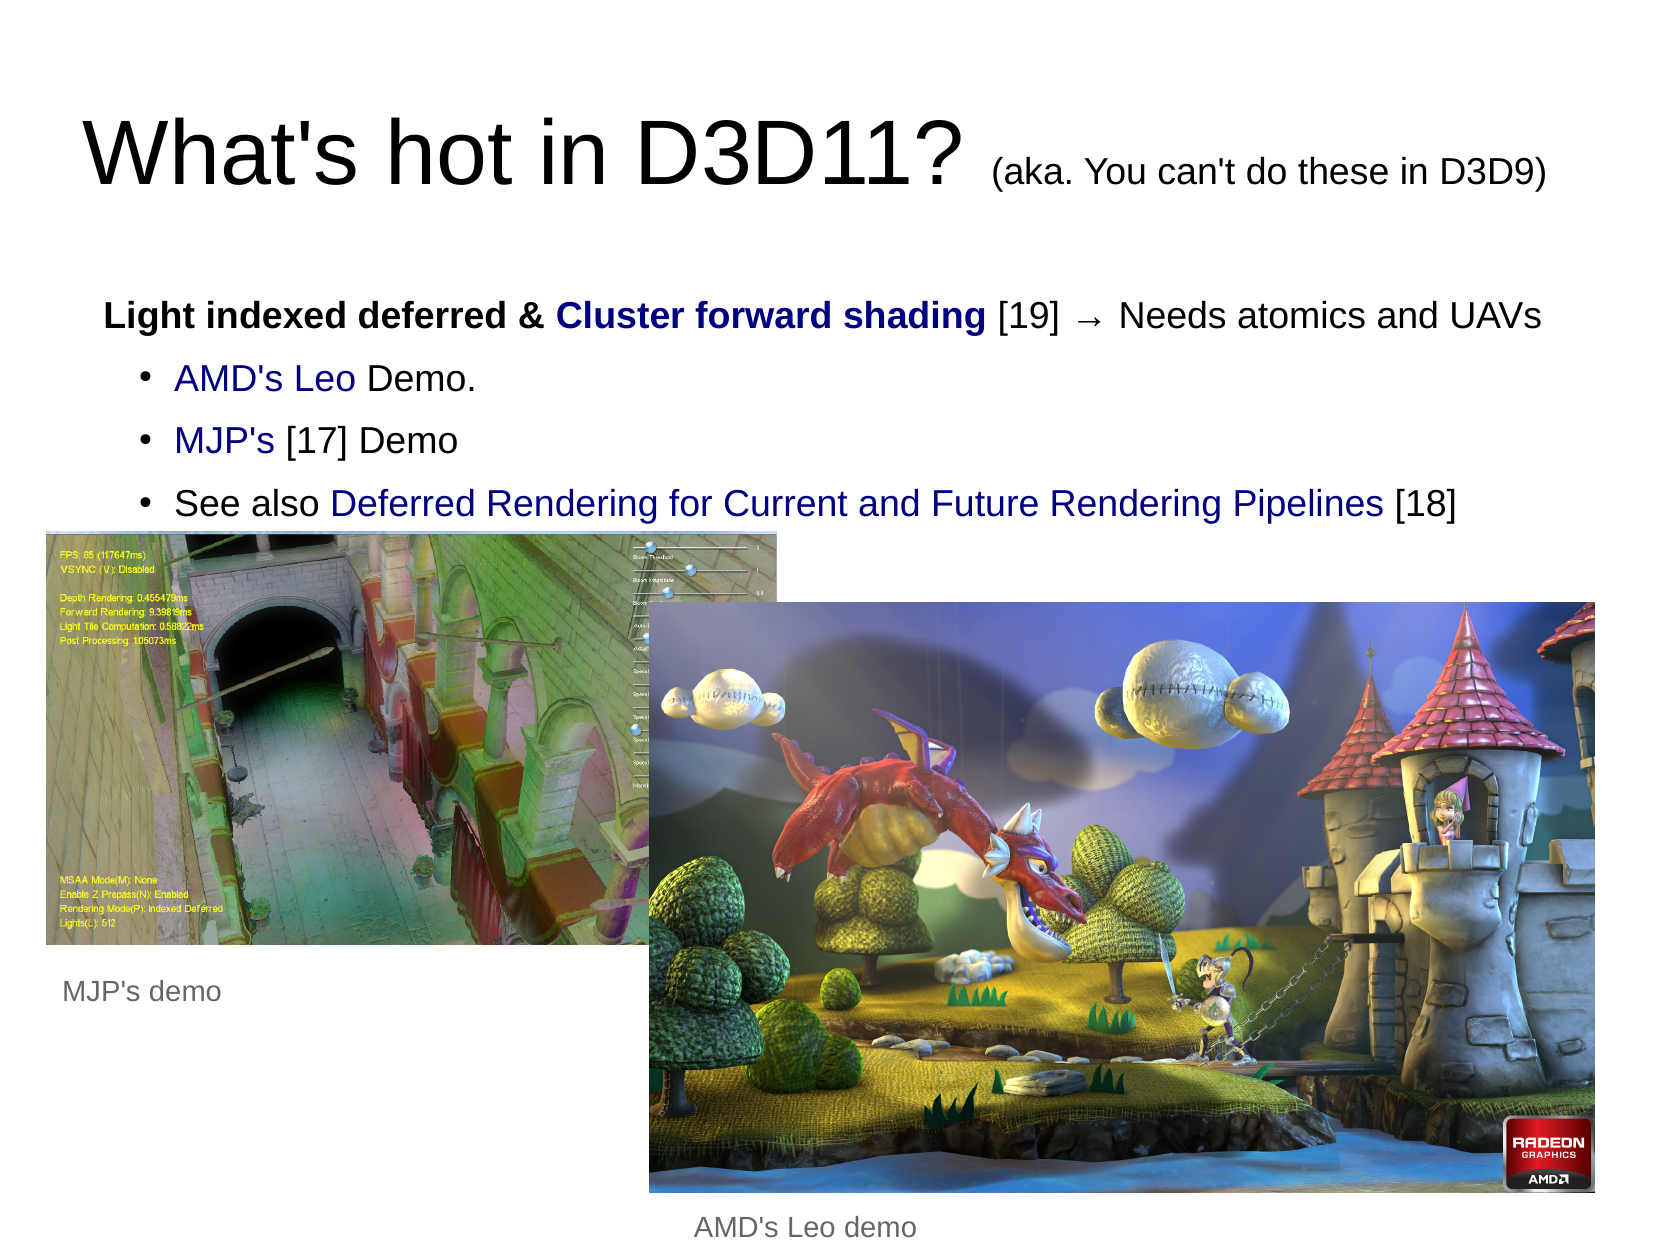

# What's hot in D3D11? (aka. You can't do these in D3D9)
Light indexed deferred & Cluster forward shading [19] → Needs atomics and UAVs
AMD's Leo Demo.
MJP's [17] Demo
See also Deferred Rendering for Current and Future Rendering Pipelines [18]
MJP's demo
AMD's Leo demo